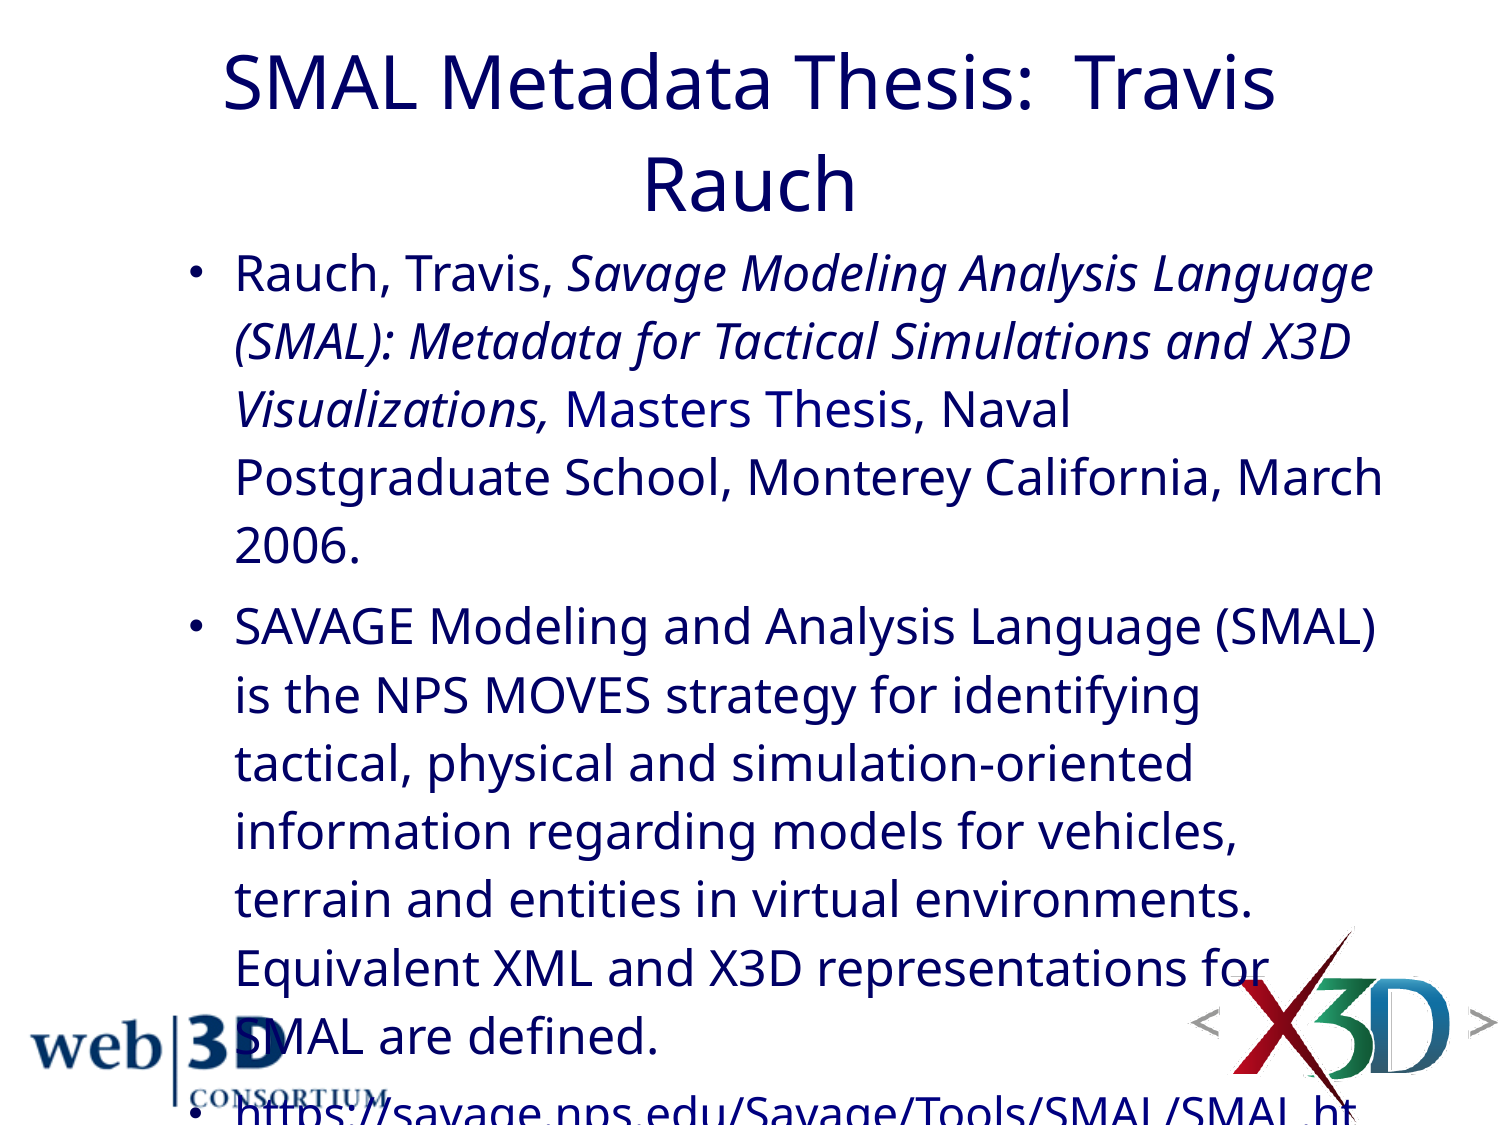

# SMAL Metadata Thesis: Travis Rauch
Rauch, Travis, Savage Modeling Analysis Language (SMAL): Metadata for Tactical Simulations and X3D Visualizations, Masters Thesis, Naval Postgraduate School, Monterey California, March 2006.
SAVAGE Modeling and Analysis Language (SMAL) is the NPS MOVES strategy for identifying tactical, physical and simulation-oriented information regarding models for vehicles, terrain and entities in virtual environments. Equivalent XML and X3D representations for SMAL are defined.
https://savage.nps.edu/Savage/Tools/SMAL/SMAL.html